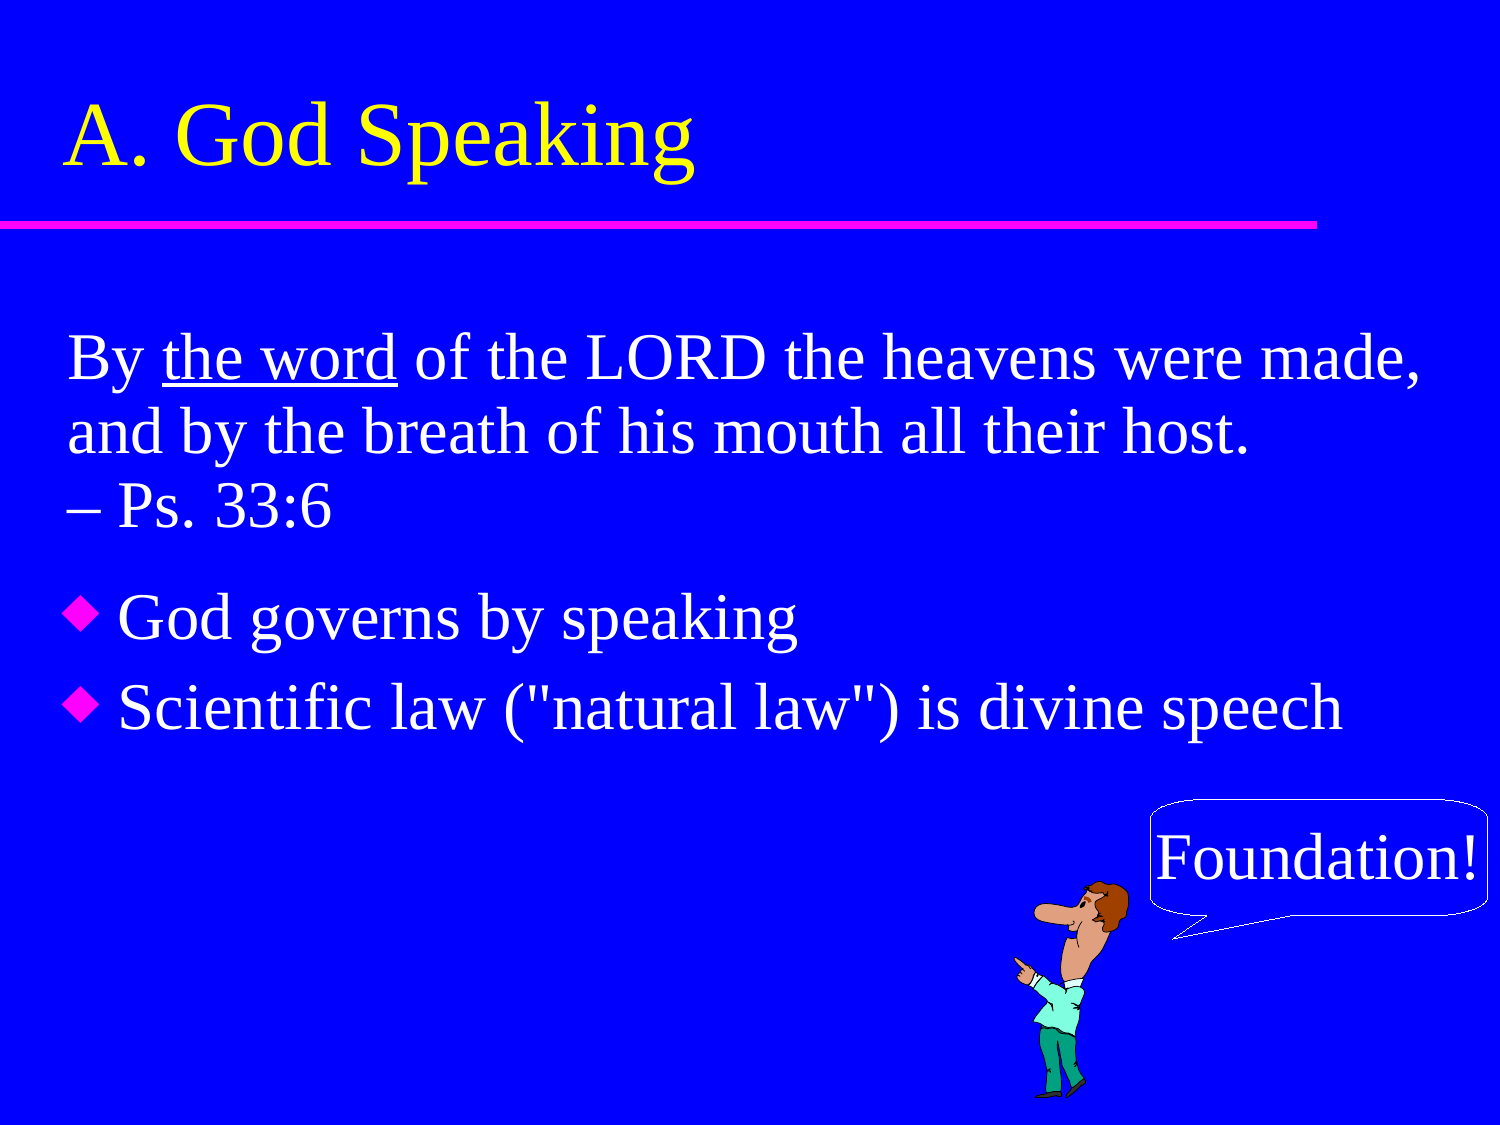

# A. God Speaking
By the word of the LORD the heavens were made,
and by the breath of his mouth all their host.
– Ps. 33:6
God governs by speaking
Scientific law ("natural law") is divine speech
Foundation!